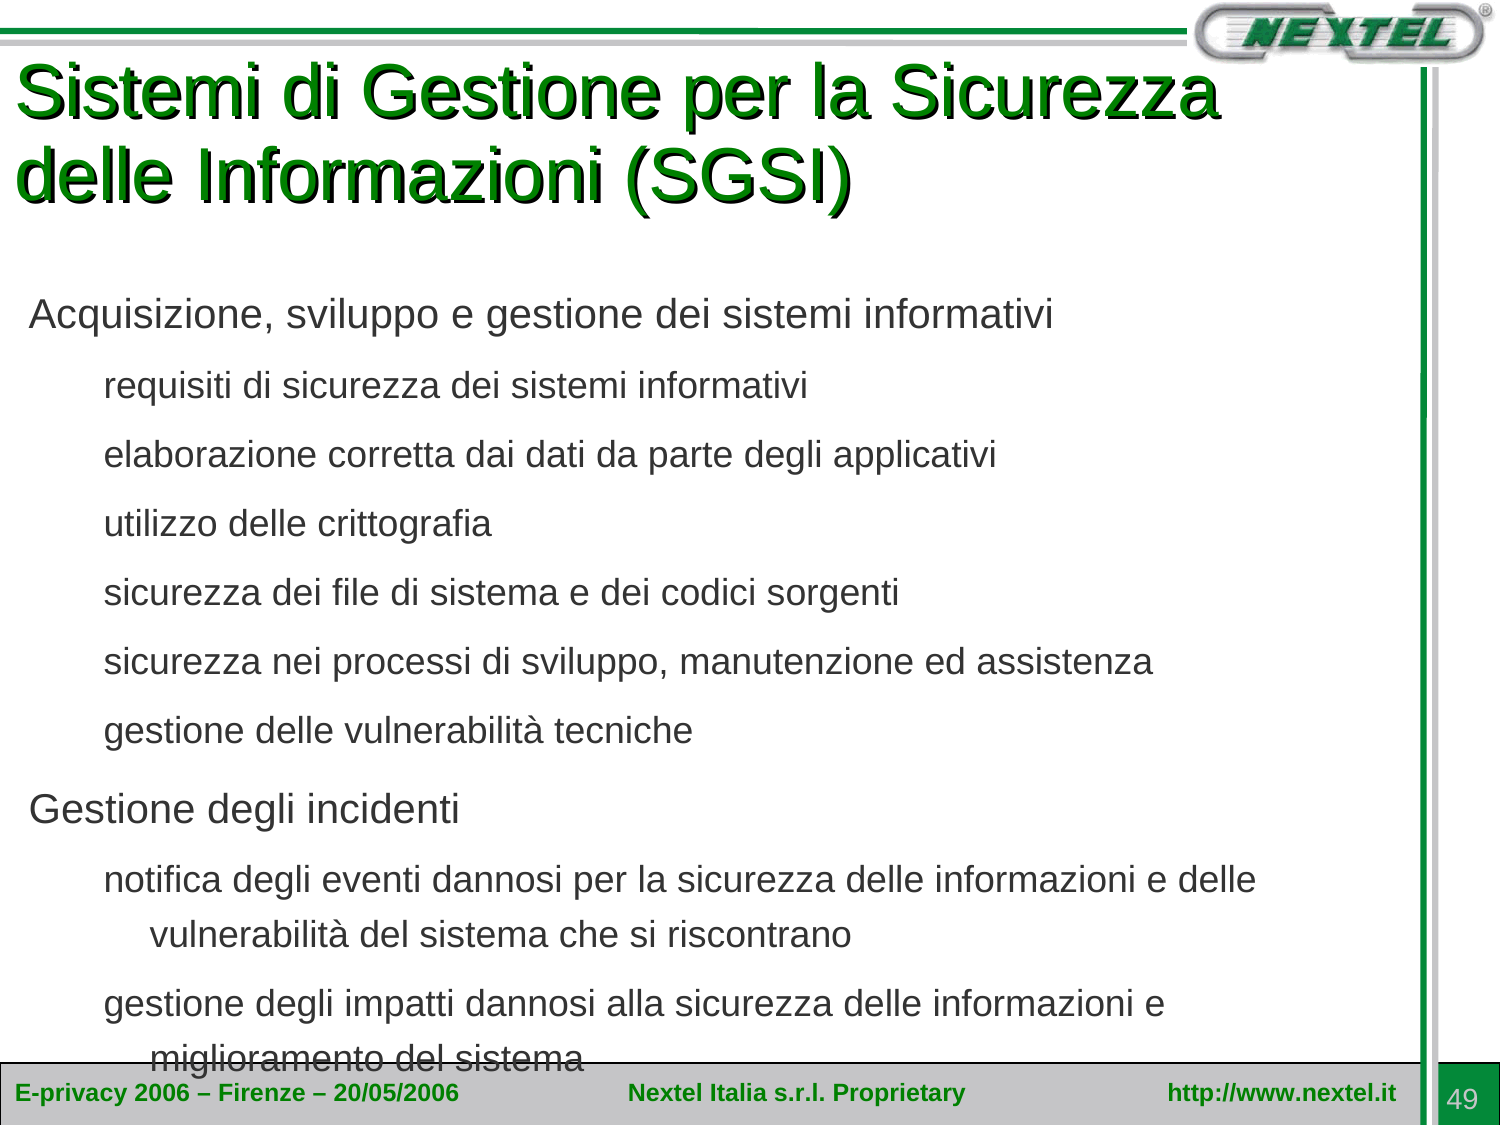

Sistemi di Gestione per la Sicurezza delle Informazioni (SGSI)
# Acquisizione, sviluppo e gestione dei sistemi informativi
requisiti di sicurezza dei sistemi informativi
elaborazione corretta dai dati da parte degli applicativi
utilizzo delle crittografia
sicurezza dei file di sistema e dei codici sorgenti
sicurezza nei processi di sviluppo, manutenzione ed assistenza
gestione delle vulnerabilità tecniche
Gestione degli incidenti
notifica degli eventi dannosi per la sicurezza delle informazioni e delle vulnerabilità del sistema che si riscontrano
gestione degli impatti dannosi alla sicurezza delle informazioni e miglioramento del sistema
49